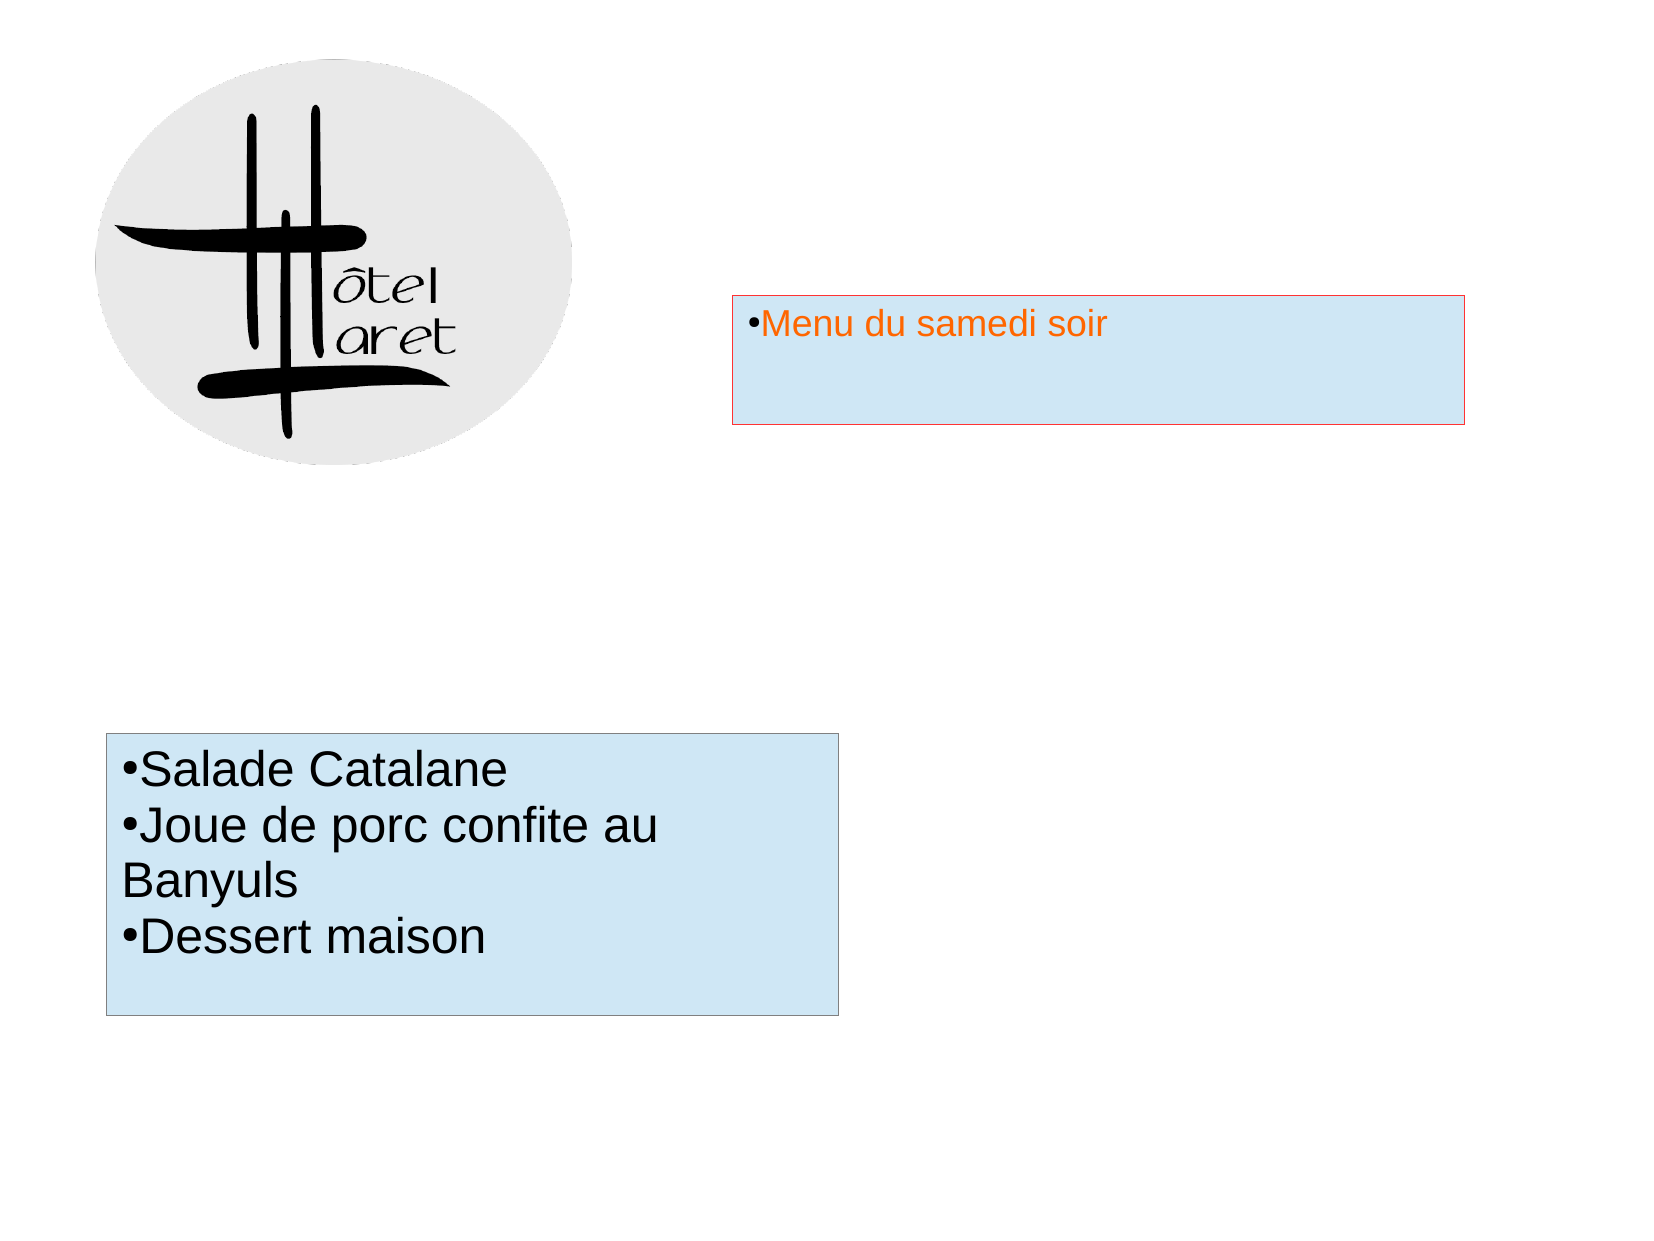

Menu du samedi soir
Salade Catalane
Joue de porc confite au Banyuls
Dessert maison